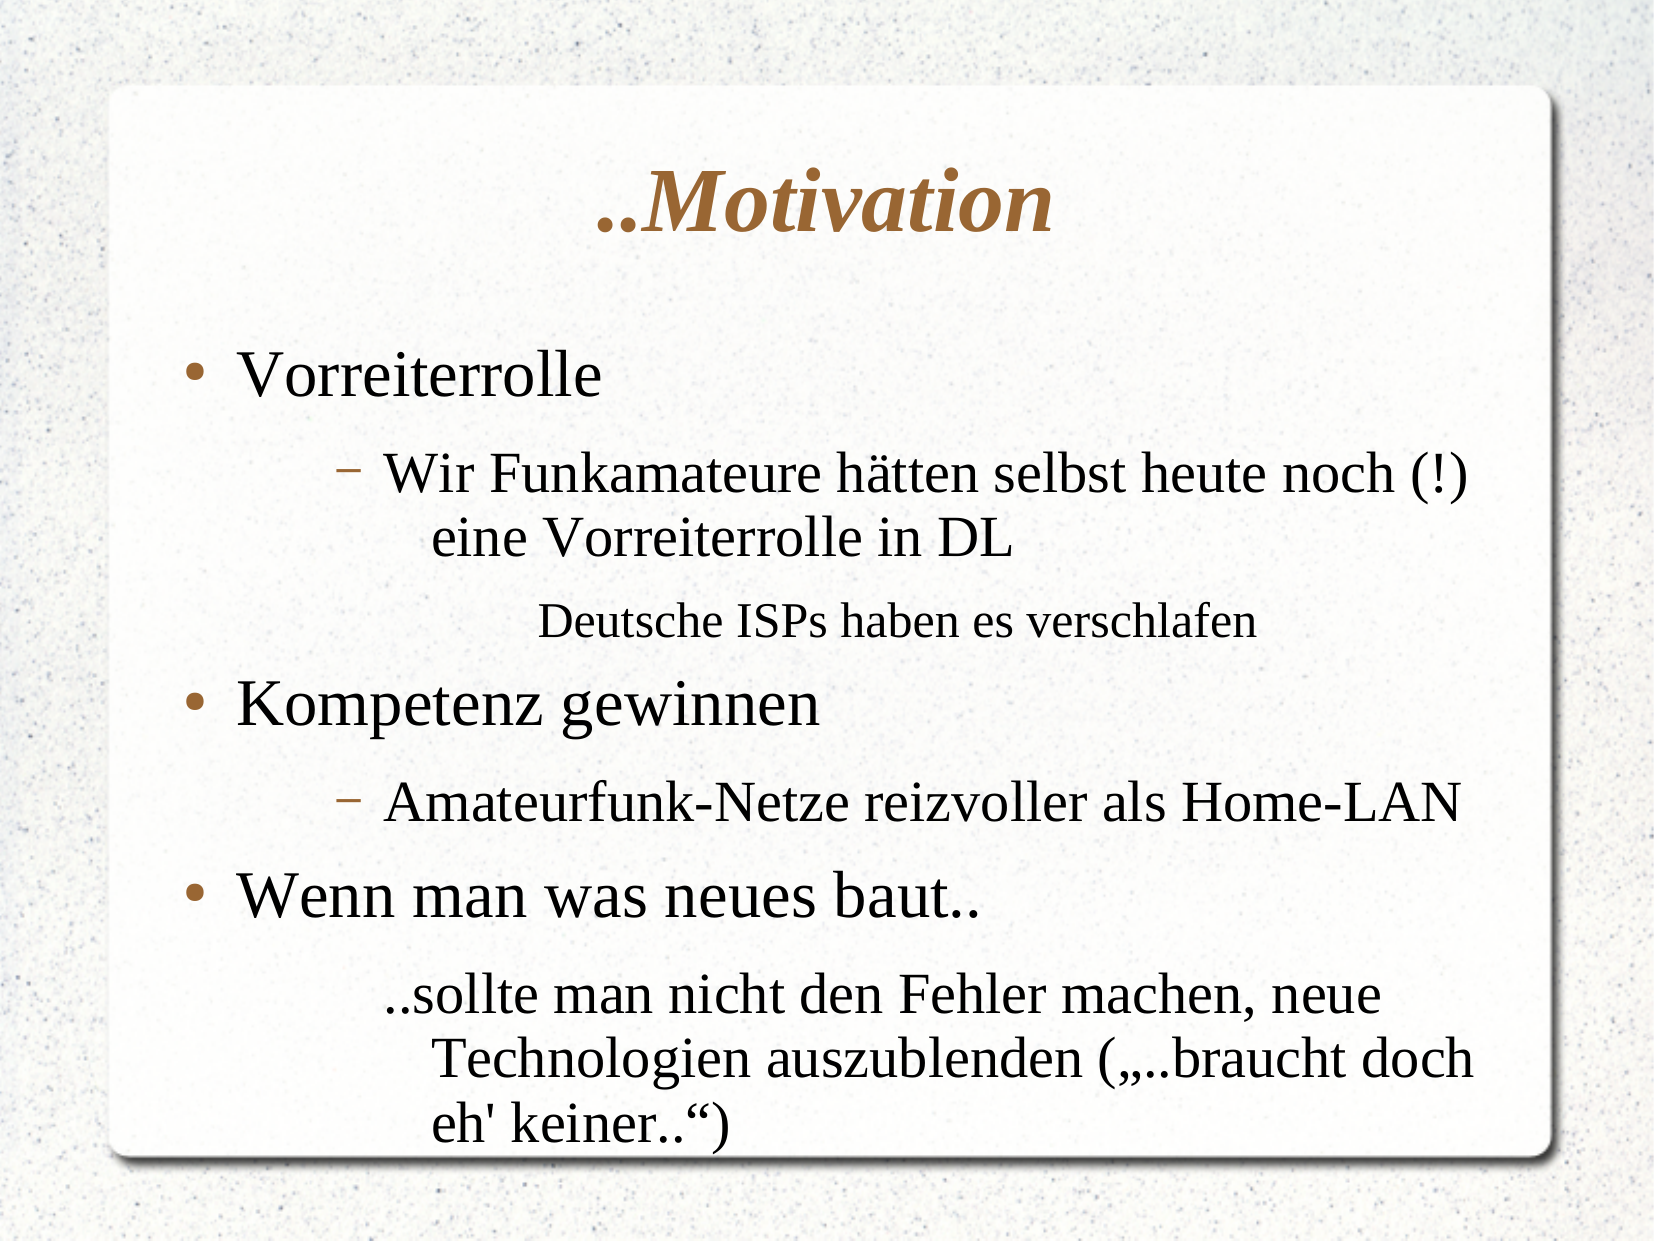

# ..Motivation
Vorreiterrolle
Wir Funkamateure hätten selbst heute noch (!) eine Vorreiterrolle in DL
Deutsche ISPs haben es verschlafen
Kompetenz gewinnen
Amateurfunk-Netze reizvoller als Home-LAN
Wenn man was neues baut..
..sollte man nicht den Fehler machen, neue Technologien auszublenden („..braucht doch eh' keiner..“)